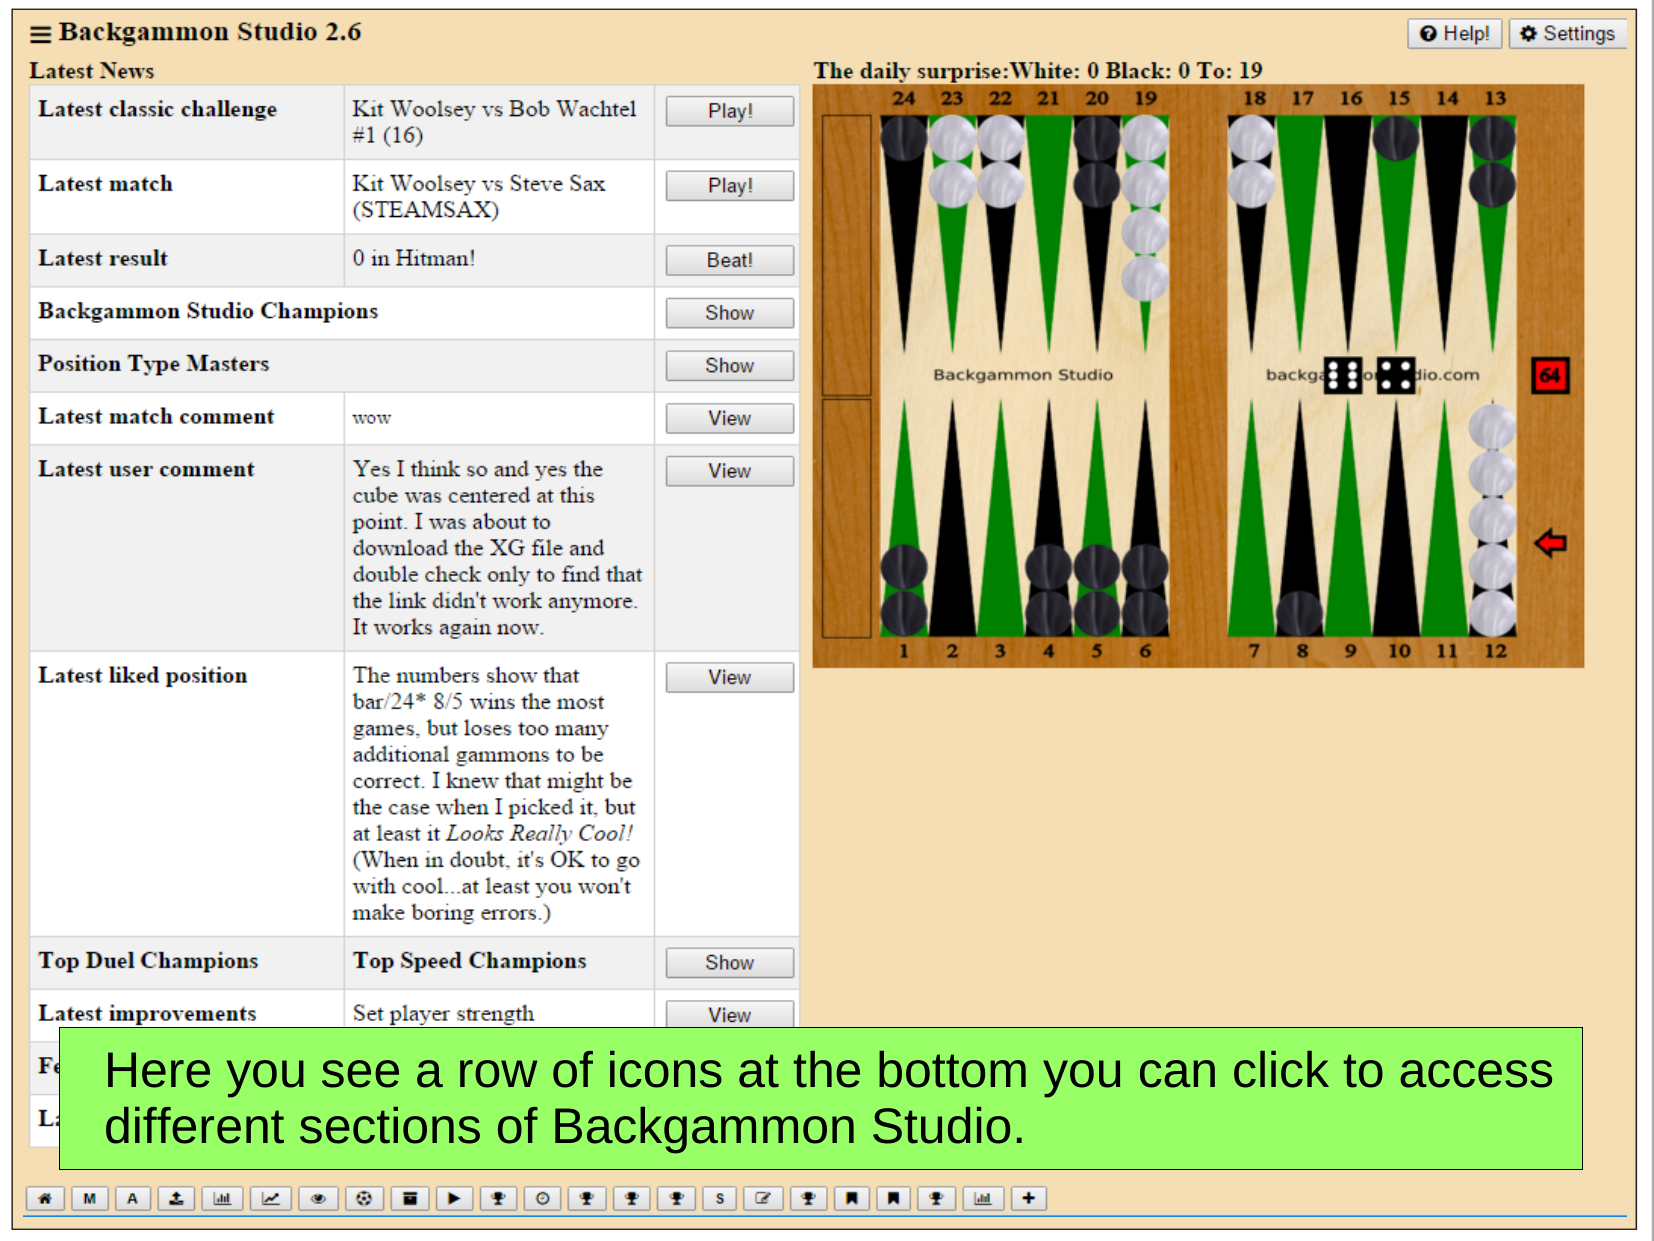

# Backgammon Studio
Here you see a row of icons at the bottom you can click to access
different sections of Backgammon Studio.